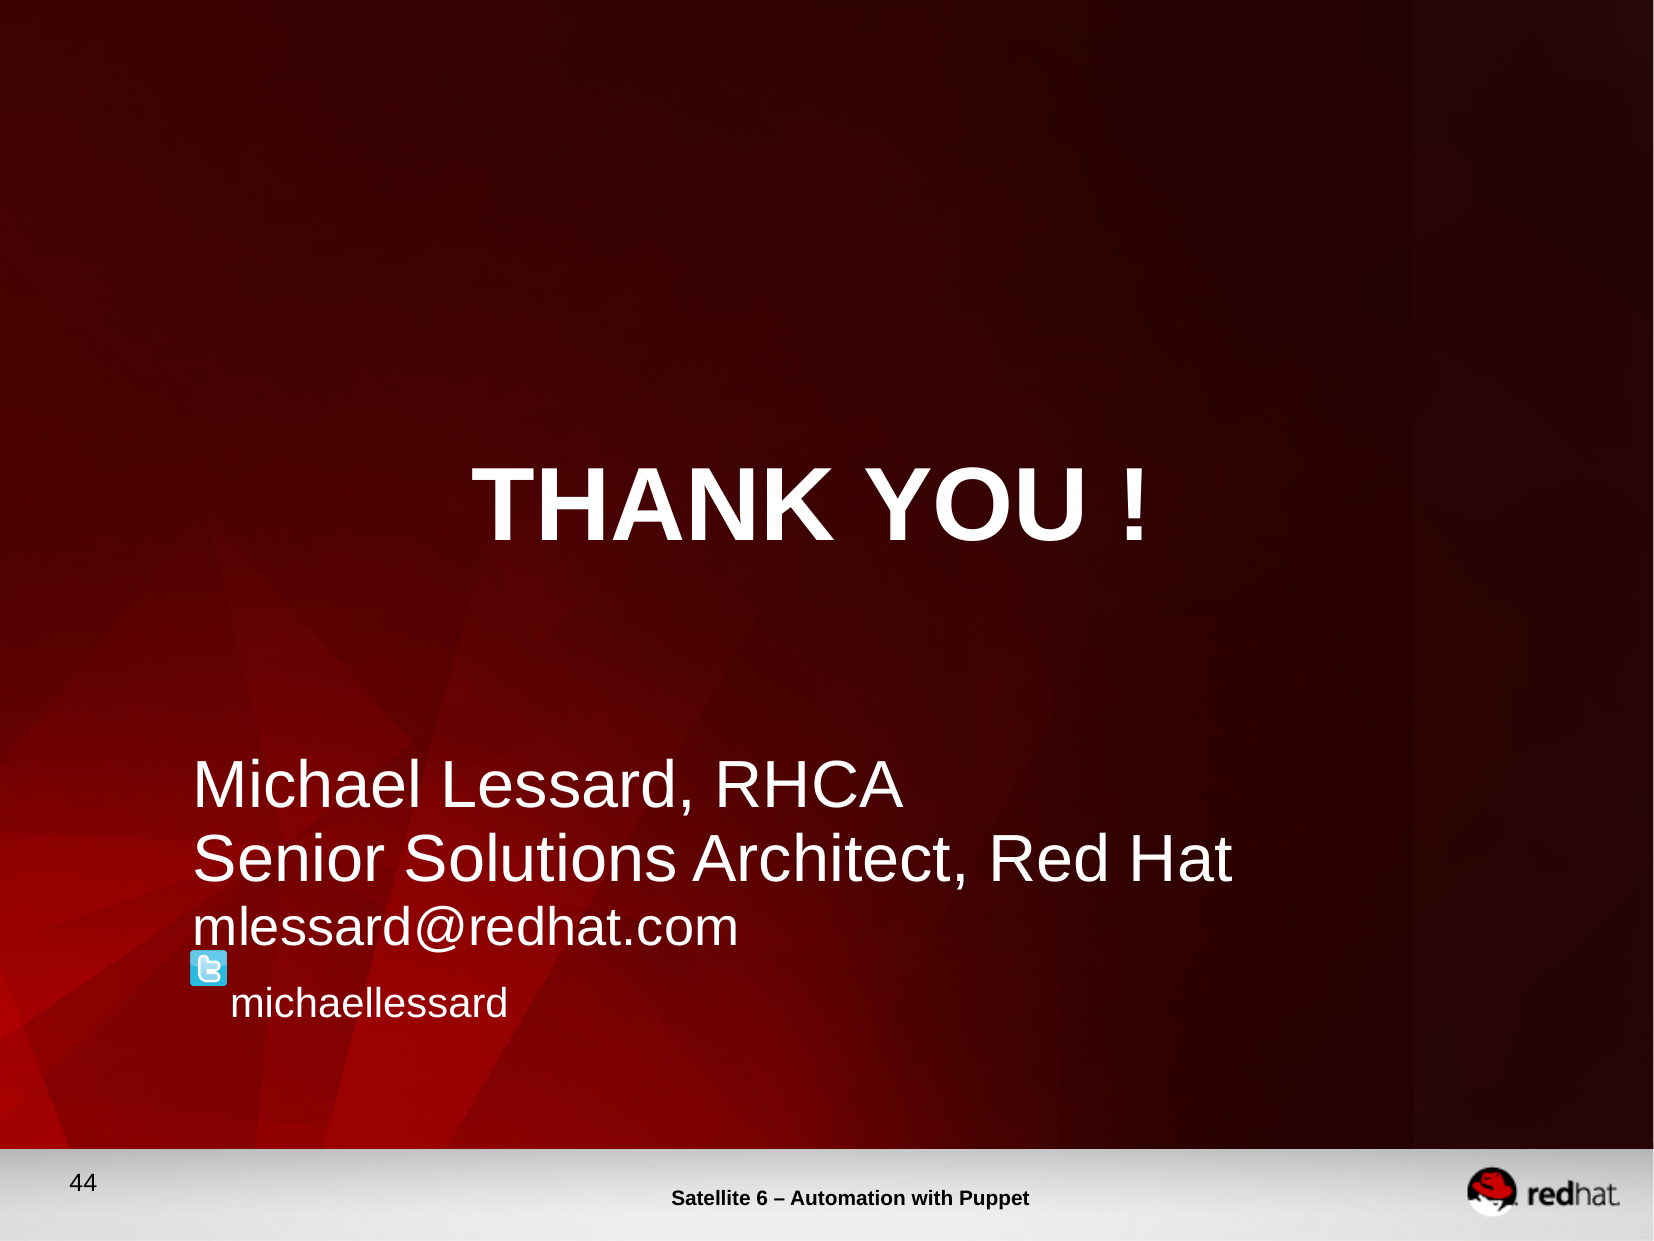

# THANK YOU !
Michael Lessard, RHCA
Senior Solutions Architect, Red Hat
mlessard@redhat.com
 michaellessard